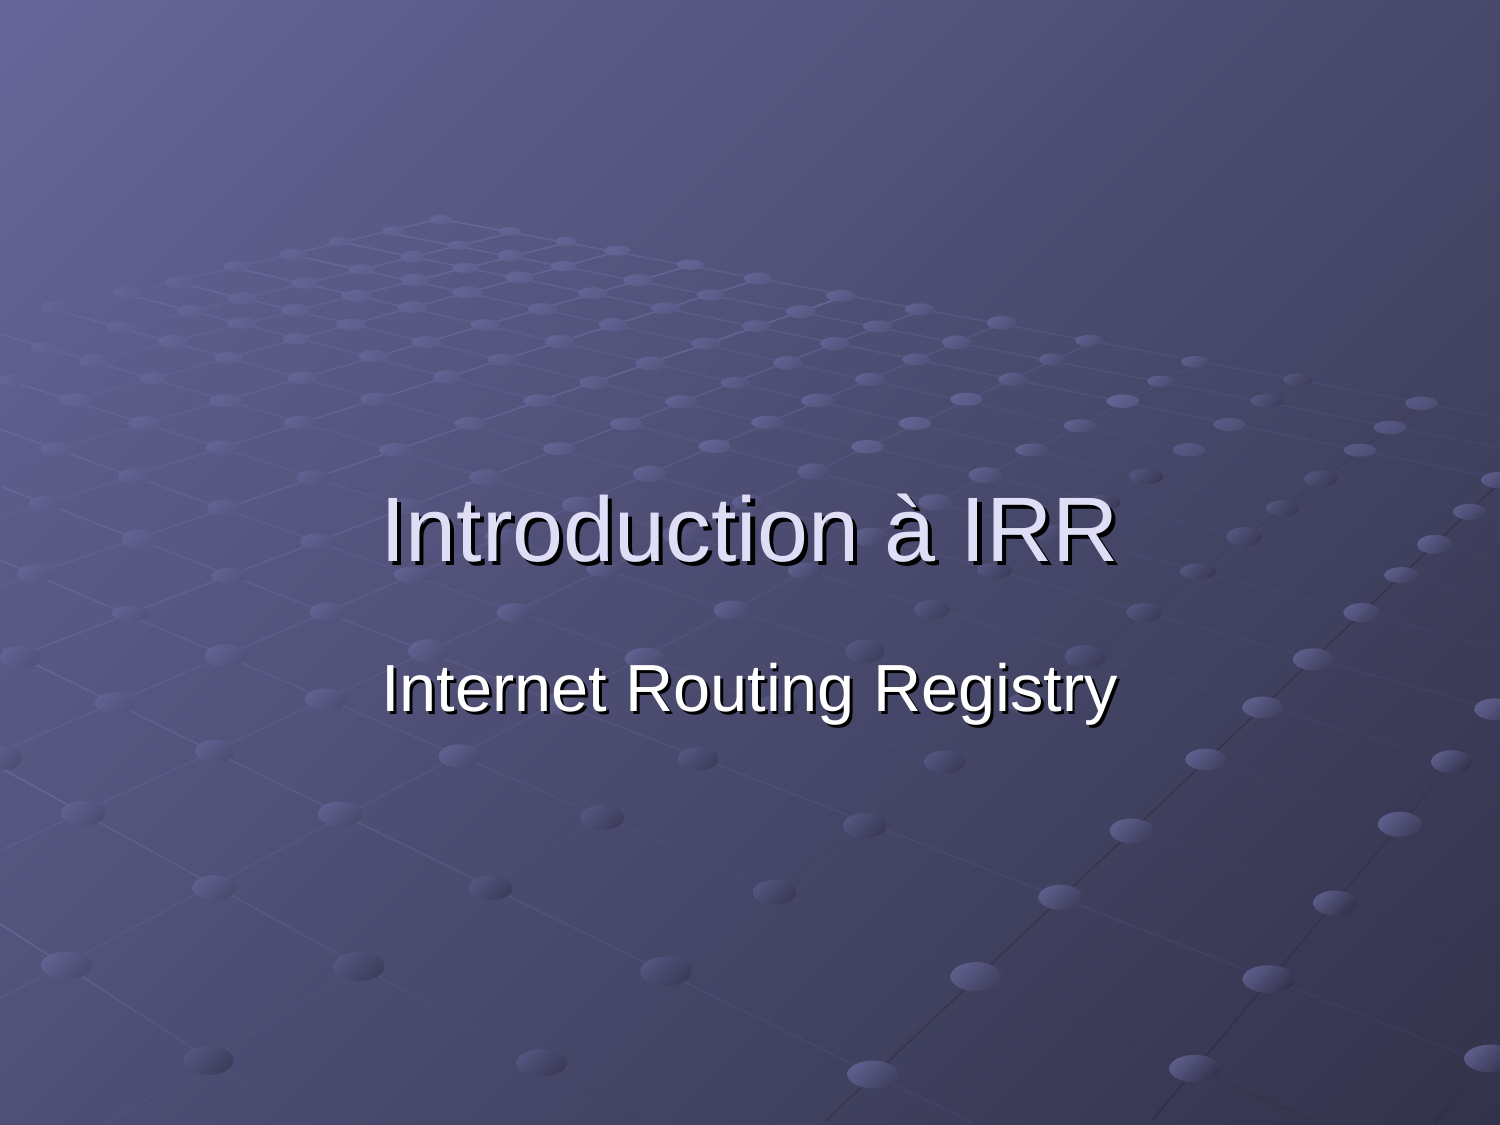

# Introduction à IRR
Internet Routing Registry